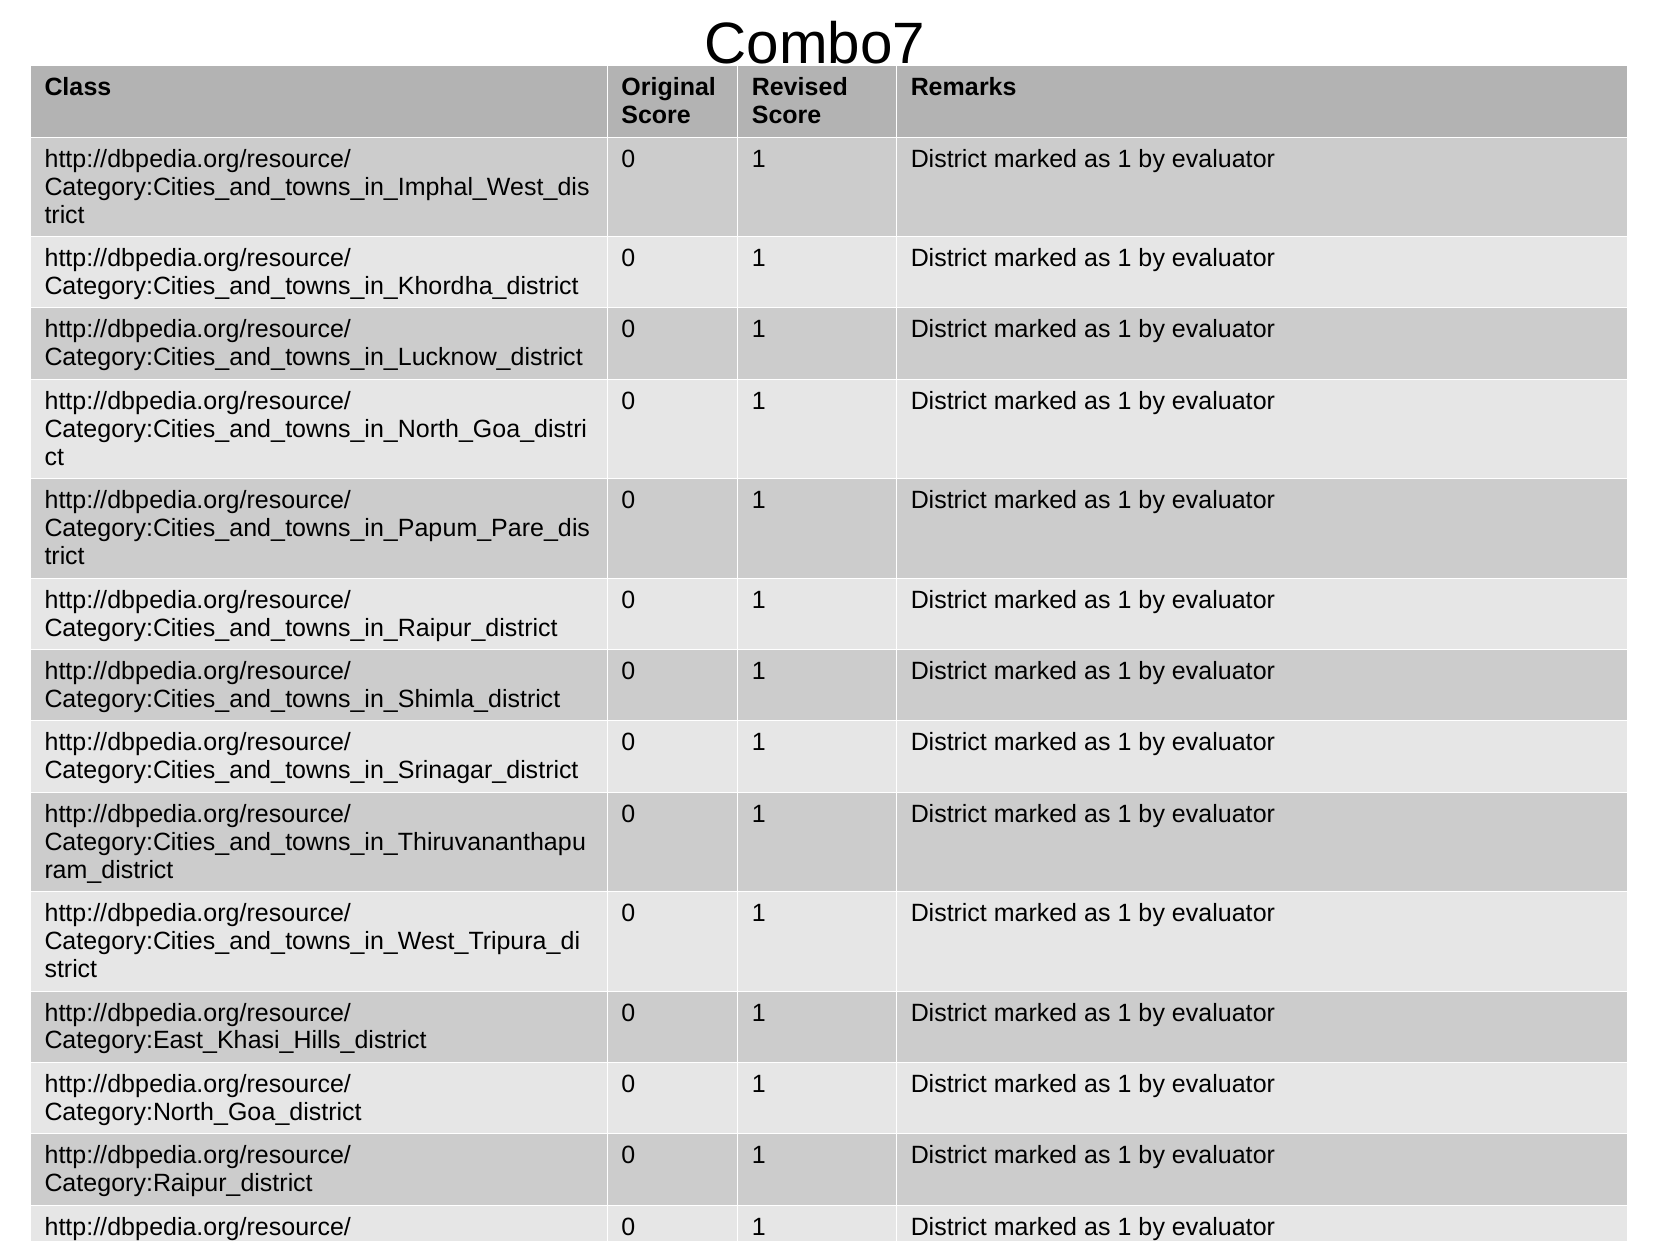

# Combo7
| Class | Original Score | Revised Score | Remarks |
| --- | --- | --- | --- |
| http://dbpedia.org/resource/Category:Cities\_and\_towns\_in\_Imphal\_West\_district | 0 | 1 | District marked as 1 by evaluator |
| http://dbpedia.org/resource/Category:Cities\_and\_towns\_in\_Khordha\_district | 0 | 1 | District marked as 1 by evaluator |
| http://dbpedia.org/resource/Category:Cities\_and\_towns\_in\_Lucknow\_district | 0 | 1 | District marked as 1 by evaluator |
| http://dbpedia.org/resource/Category:Cities\_and\_towns\_in\_North\_Goa\_district | 0 | 1 | District marked as 1 by evaluator |
| http://dbpedia.org/resource/Category:Cities\_and\_towns\_in\_Papum\_Pare\_district | 0 | 1 | District marked as 1 by evaluator |
| http://dbpedia.org/resource/Category:Cities\_and\_towns\_in\_Raipur\_district | 0 | 1 | District marked as 1 by evaluator |
| http://dbpedia.org/resource/Category:Cities\_and\_towns\_in\_Shimla\_district | 0 | 1 | District marked as 1 by evaluator |
| http://dbpedia.org/resource/Category:Cities\_and\_towns\_in\_Srinagar\_district | 0 | 1 | District marked as 1 by evaluator |
| http://dbpedia.org/resource/Category:Cities\_and\_towns\_in\_Thiruvananthapuram\_district | 0 | 1 | District marked as 1 by evaluator |
| http://dbpedia.org/resource/Category:Cities\_and\_towns\_in\_West\_Tripura\_district | 0 | 1 | District marked as 1 by evaluator |
| http://dbpedia.org/resource/Category:East\_Khasi\_Hills\_district | 0 | 1 | District marked as 1 by evaluator |
| http://dbpedia.org/resource/Category:North\_Goa\_district | 0 | 1 | District marked as 1 by evaluator |
| http://dbpedia.org/resource/Category:Raipur\_district | 0 | 1 | District marked as 1 by evaluator |
| http://dbpedia.org/resource/Category:West\_Tripura\_district | 0 | 1 | District marked as 1 by evaluator |
| http://dbpedia.org/class/yago/CitiesAndTownsInBhopalDistrict | 0 | 1 | District marked as 1 by evaluator |